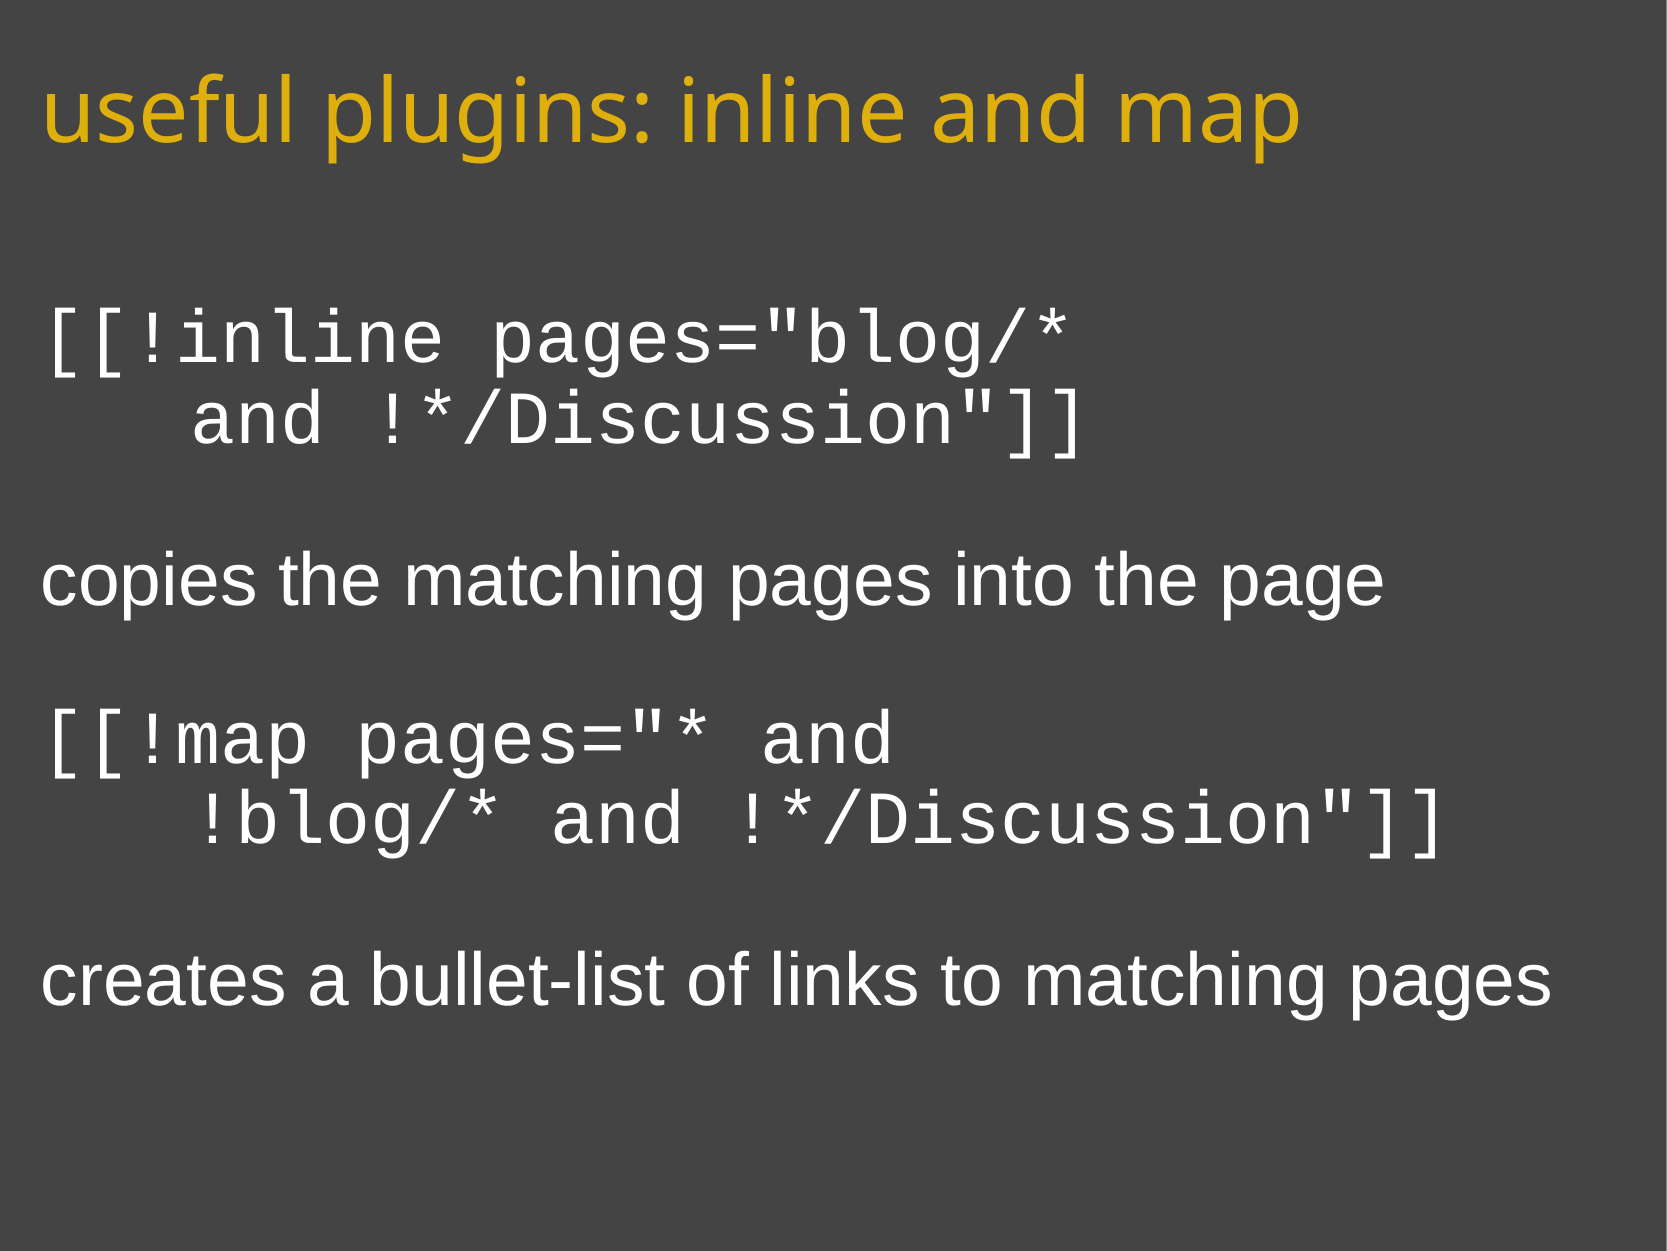

# useful plugins: inline and map
[[!inline pages="blog/*
	and !*/Discussion"]]
copies the matching pages into the page
[[!map pages="* and
	!blog/* and !*/Discussion"]]
creates a bullet-list of links to matching pages